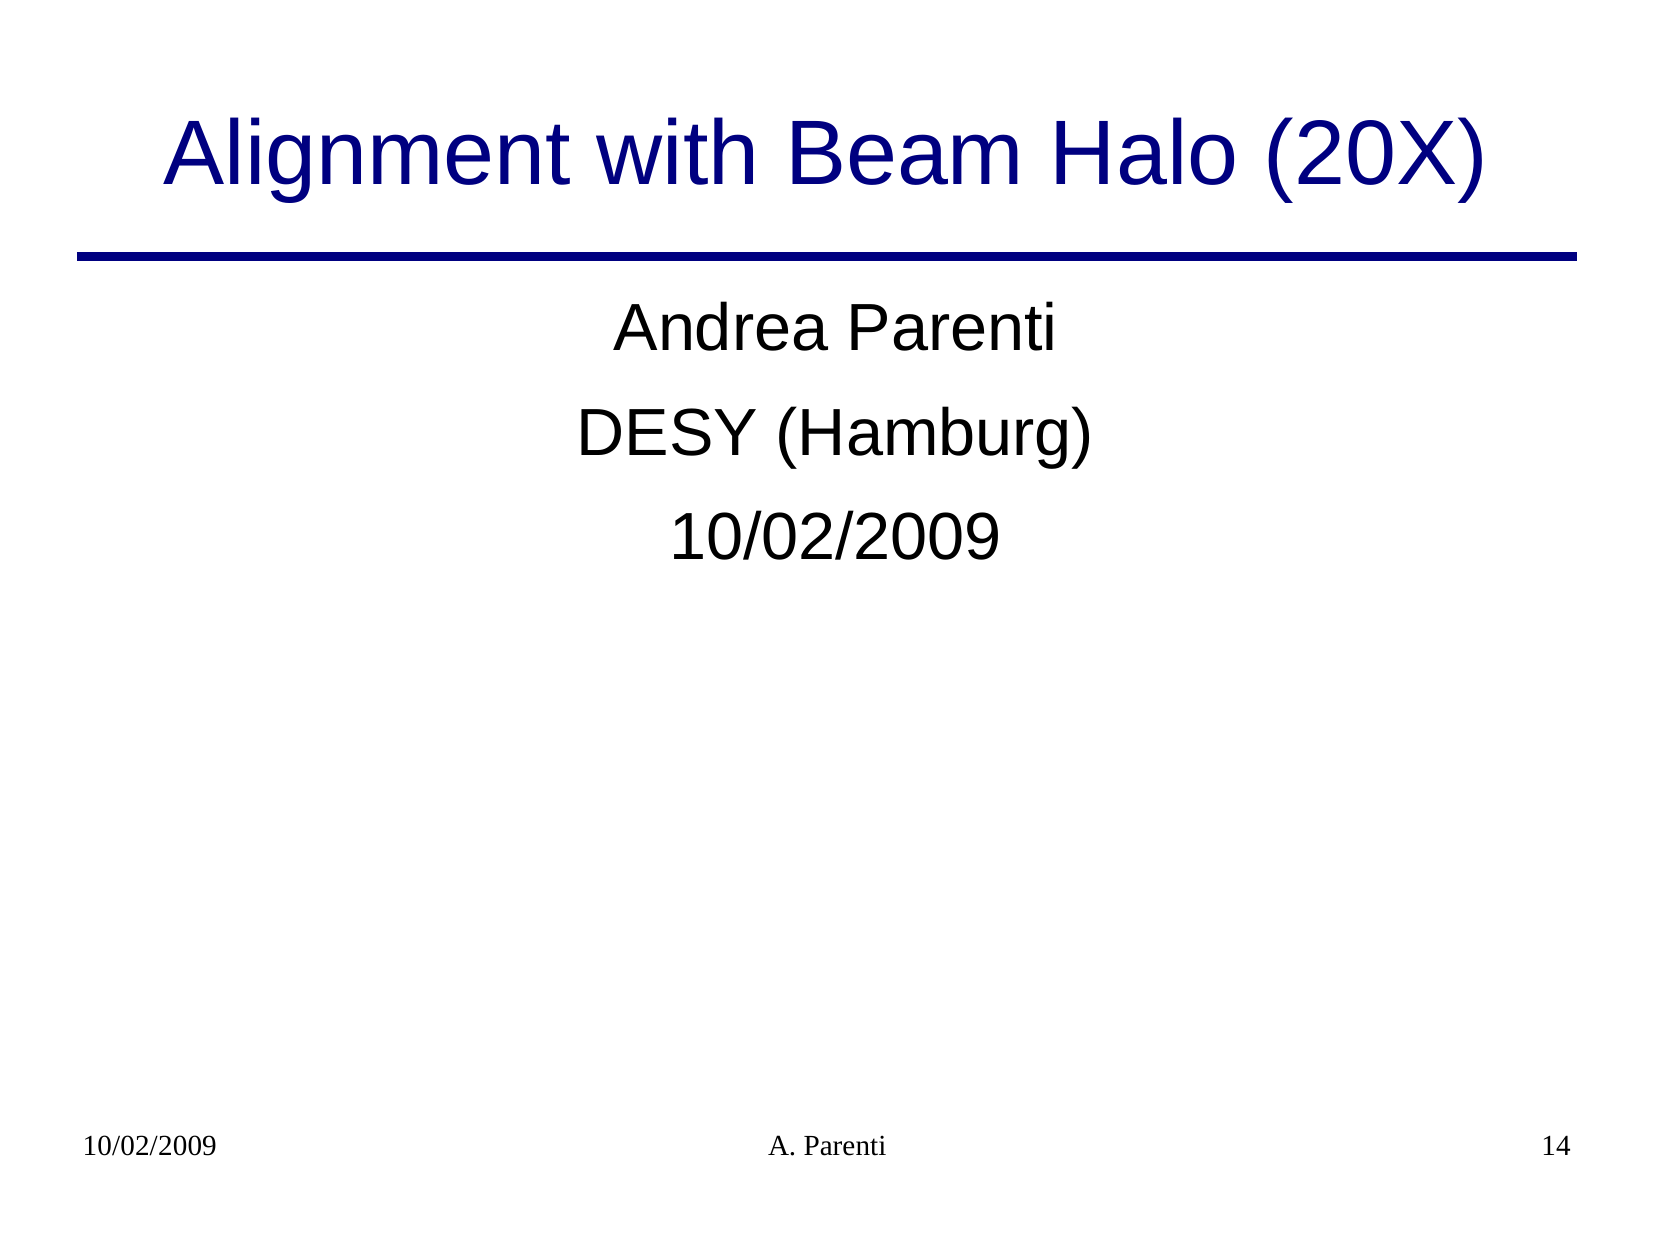

# Alignment with Beam Halo (20X)
Andrea Parenti
DESY (Hamburg)
10/02/2009
14